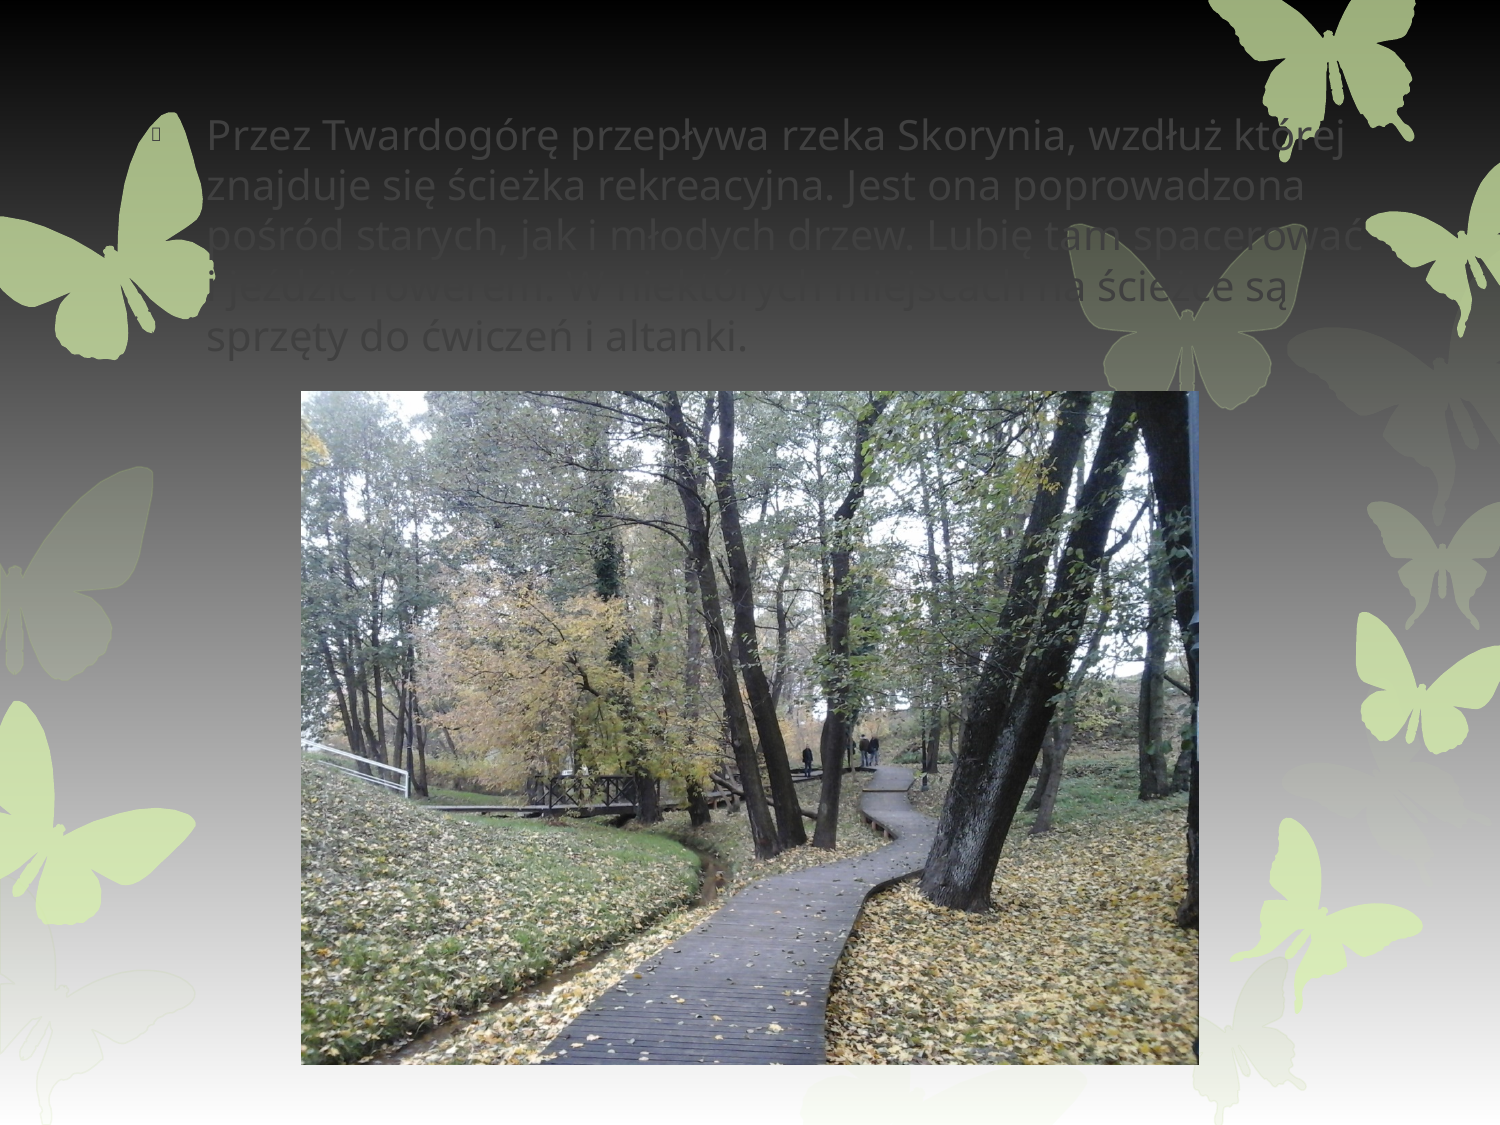

# Przez Twardogórę przepływa rzeka Skorynia, wzdłuż której znajduje się ścieżka rekreacyjna. Jest ona poprowadzona pośród starych, jak i młodych drzew. Lubię tam spacerować i jeździć rowerem. W niektórych miejscach na ścieżce są sprzęty do ćwiczeń i altanki.